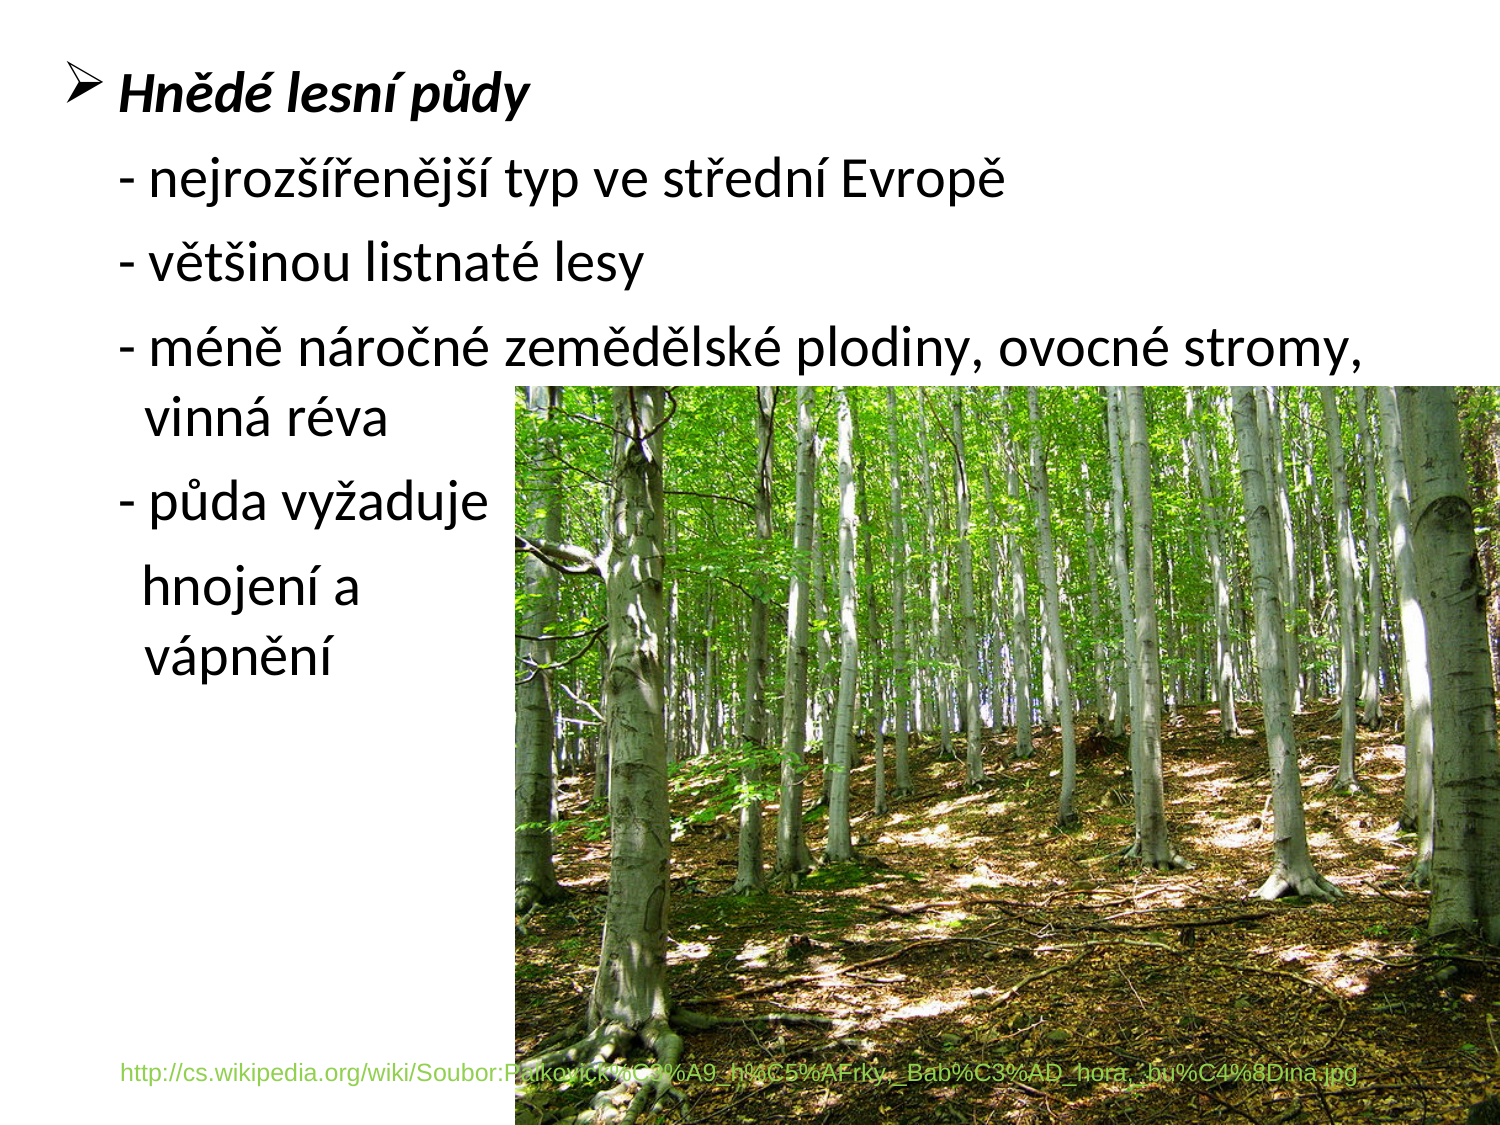

# Hnědé lesní půdy
	- nejrozšířenější typ ve střední Evropě
	- většinou listnaté lesy
	- méně náročné zemědělské plodiny, ovocné stromy,
 vinná réva
	- půda vyžaduje
 hnojení a
 vápnění
http://cs.wikipedia.org/wiki/Soubor:Palkovick%C3%A9_h%C5%AFrky,_Bab%C3%AD_hora,_bu%C4%8Dina.jpg